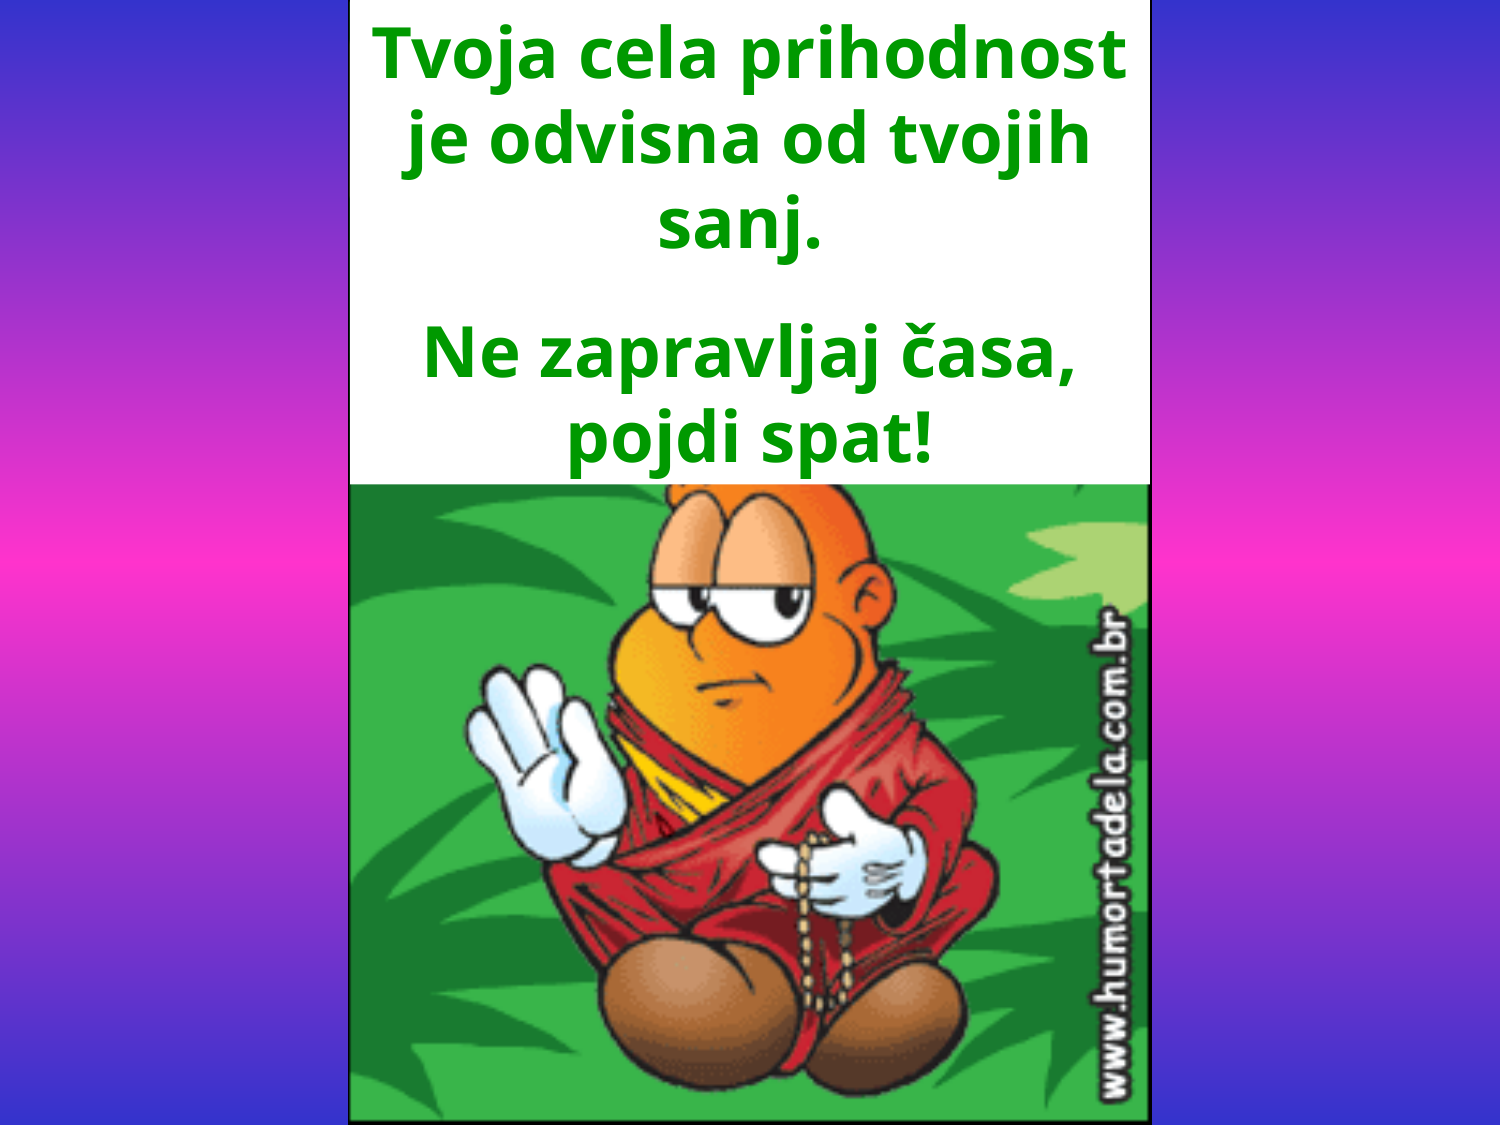

Tvoja cela prihodnost je odvisna od tvojih sanj.
Ne zapravljaj časa, pojdi spat!